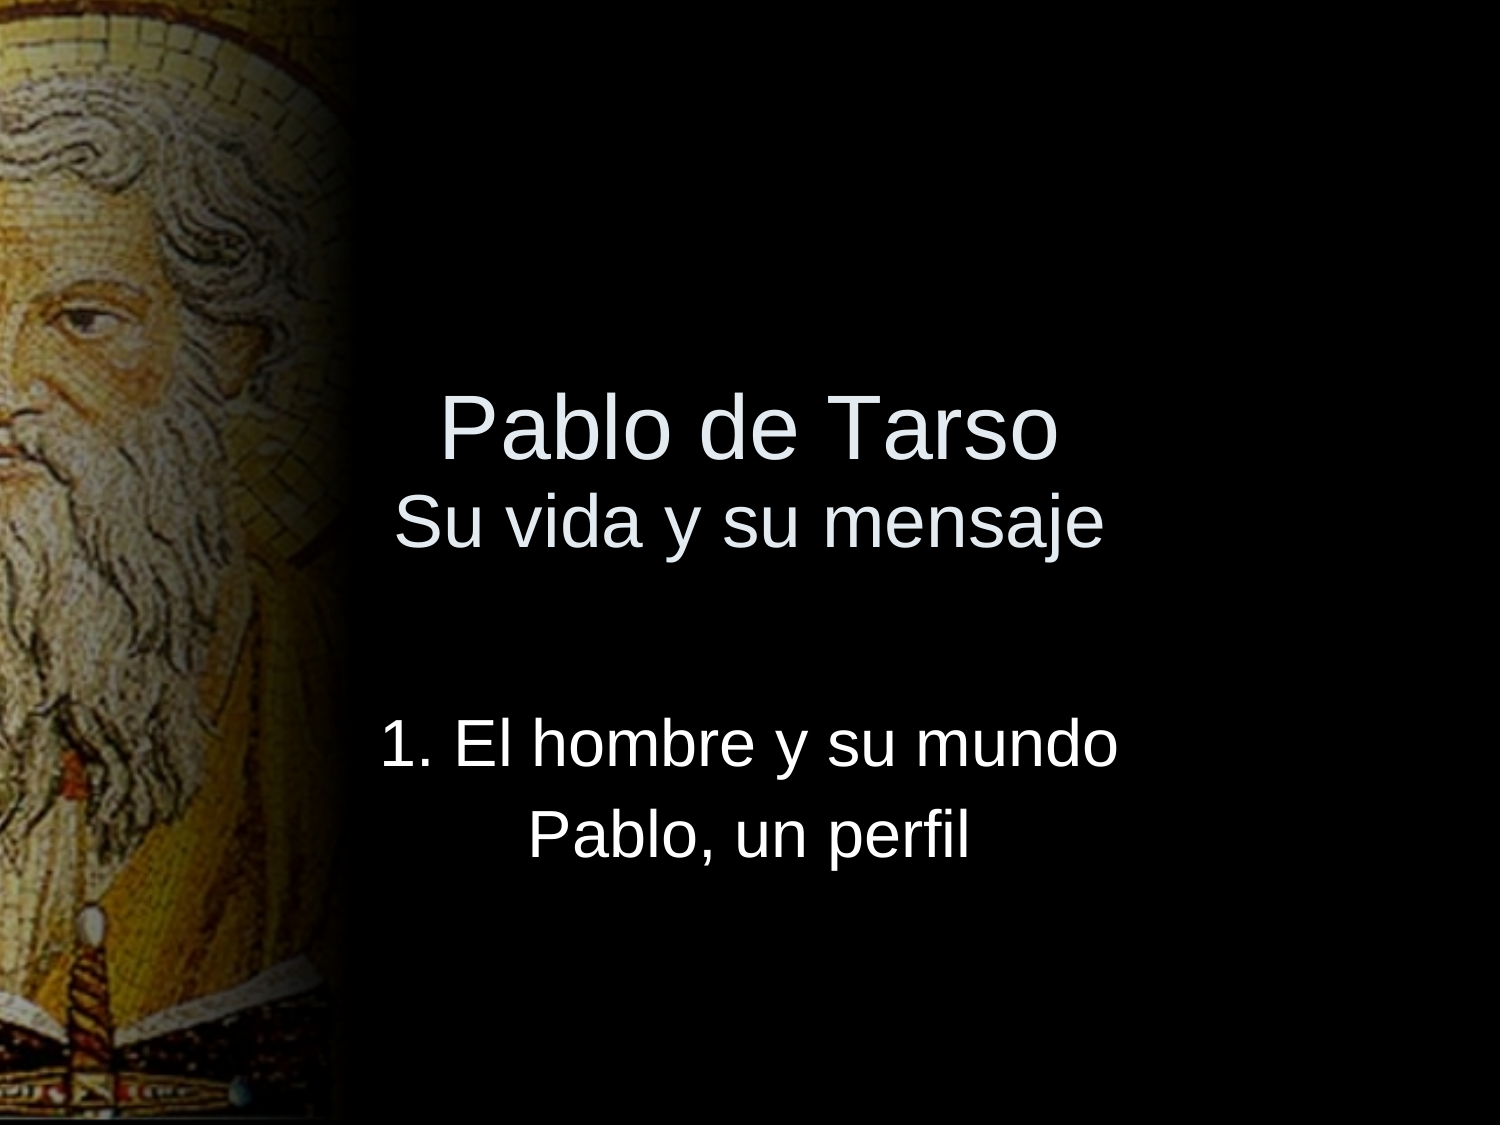

# Pablo de Tarso Su vida y su mensaje
1. El hombre y su mundo
Pablo, un perfil